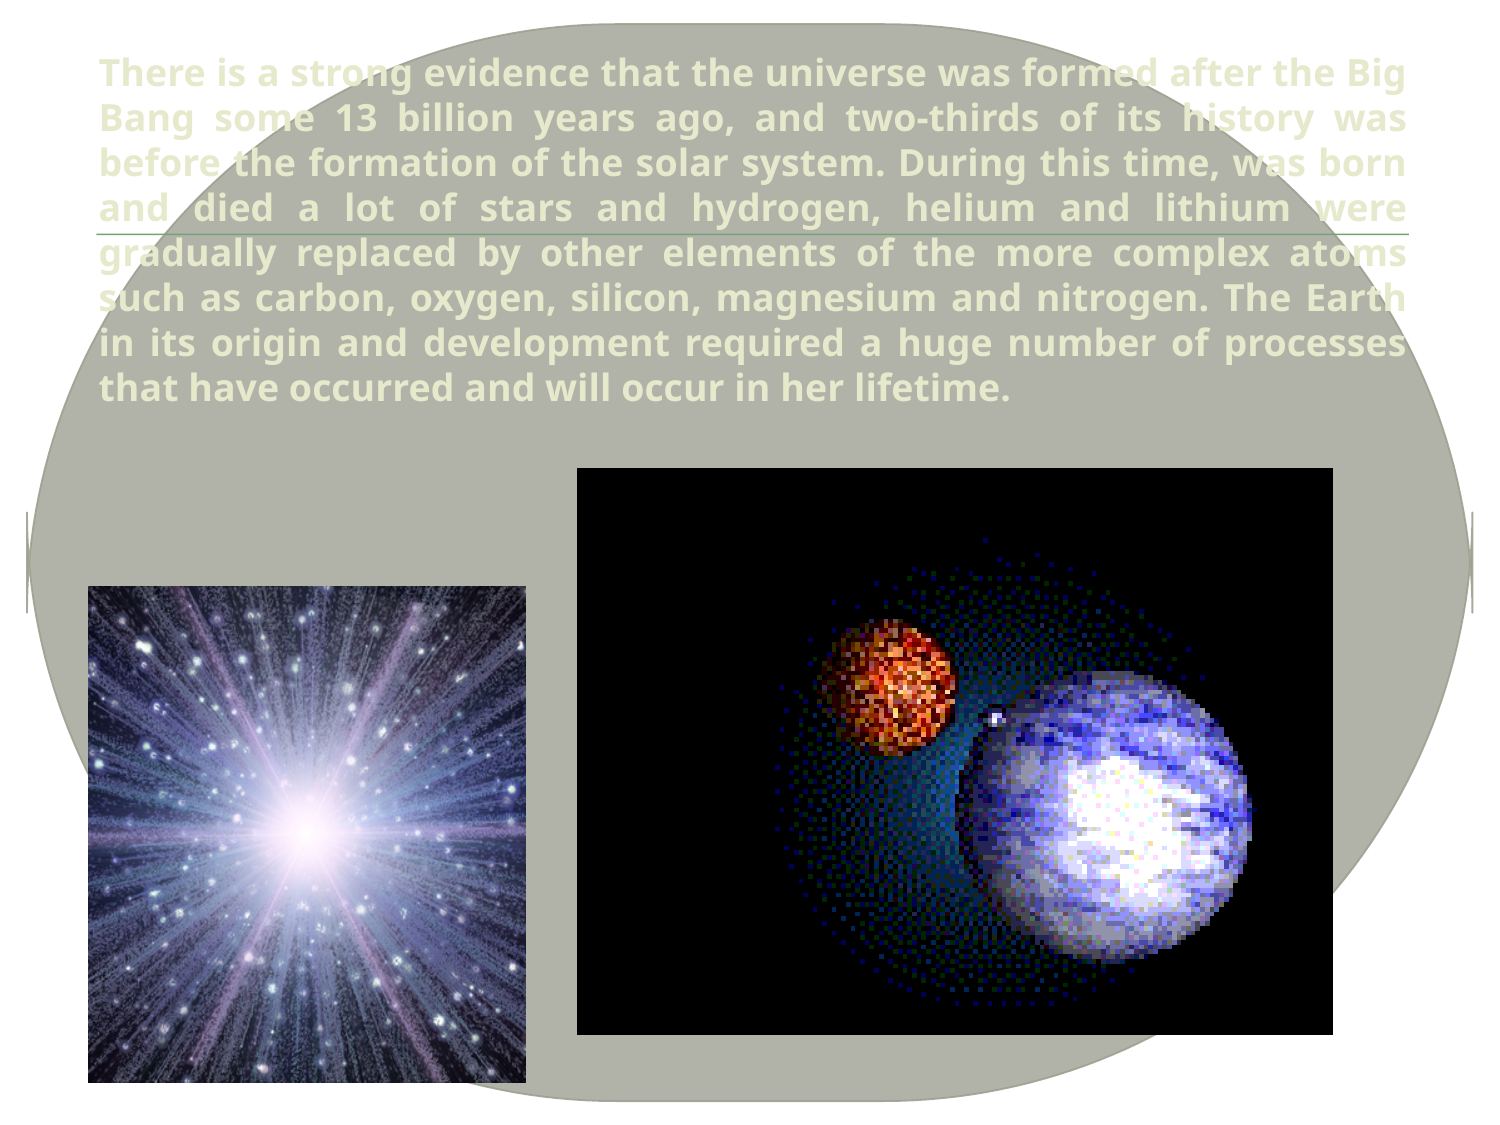

# There is a strong evidence that the universe was formed after the Big Bang some 13 billion years ago, and two-thirds of its history was before the formation of the solar system. During this time, was born and died a lot of stars and hydrogen, helium and lithium were gradually replaced by other elements of the more complex atoms such as carbon, oxygen, silicon, magnesium and nitrogen. The Earth in its origin and development required a huge number of processes that have occurred and will occur in her lifetime.